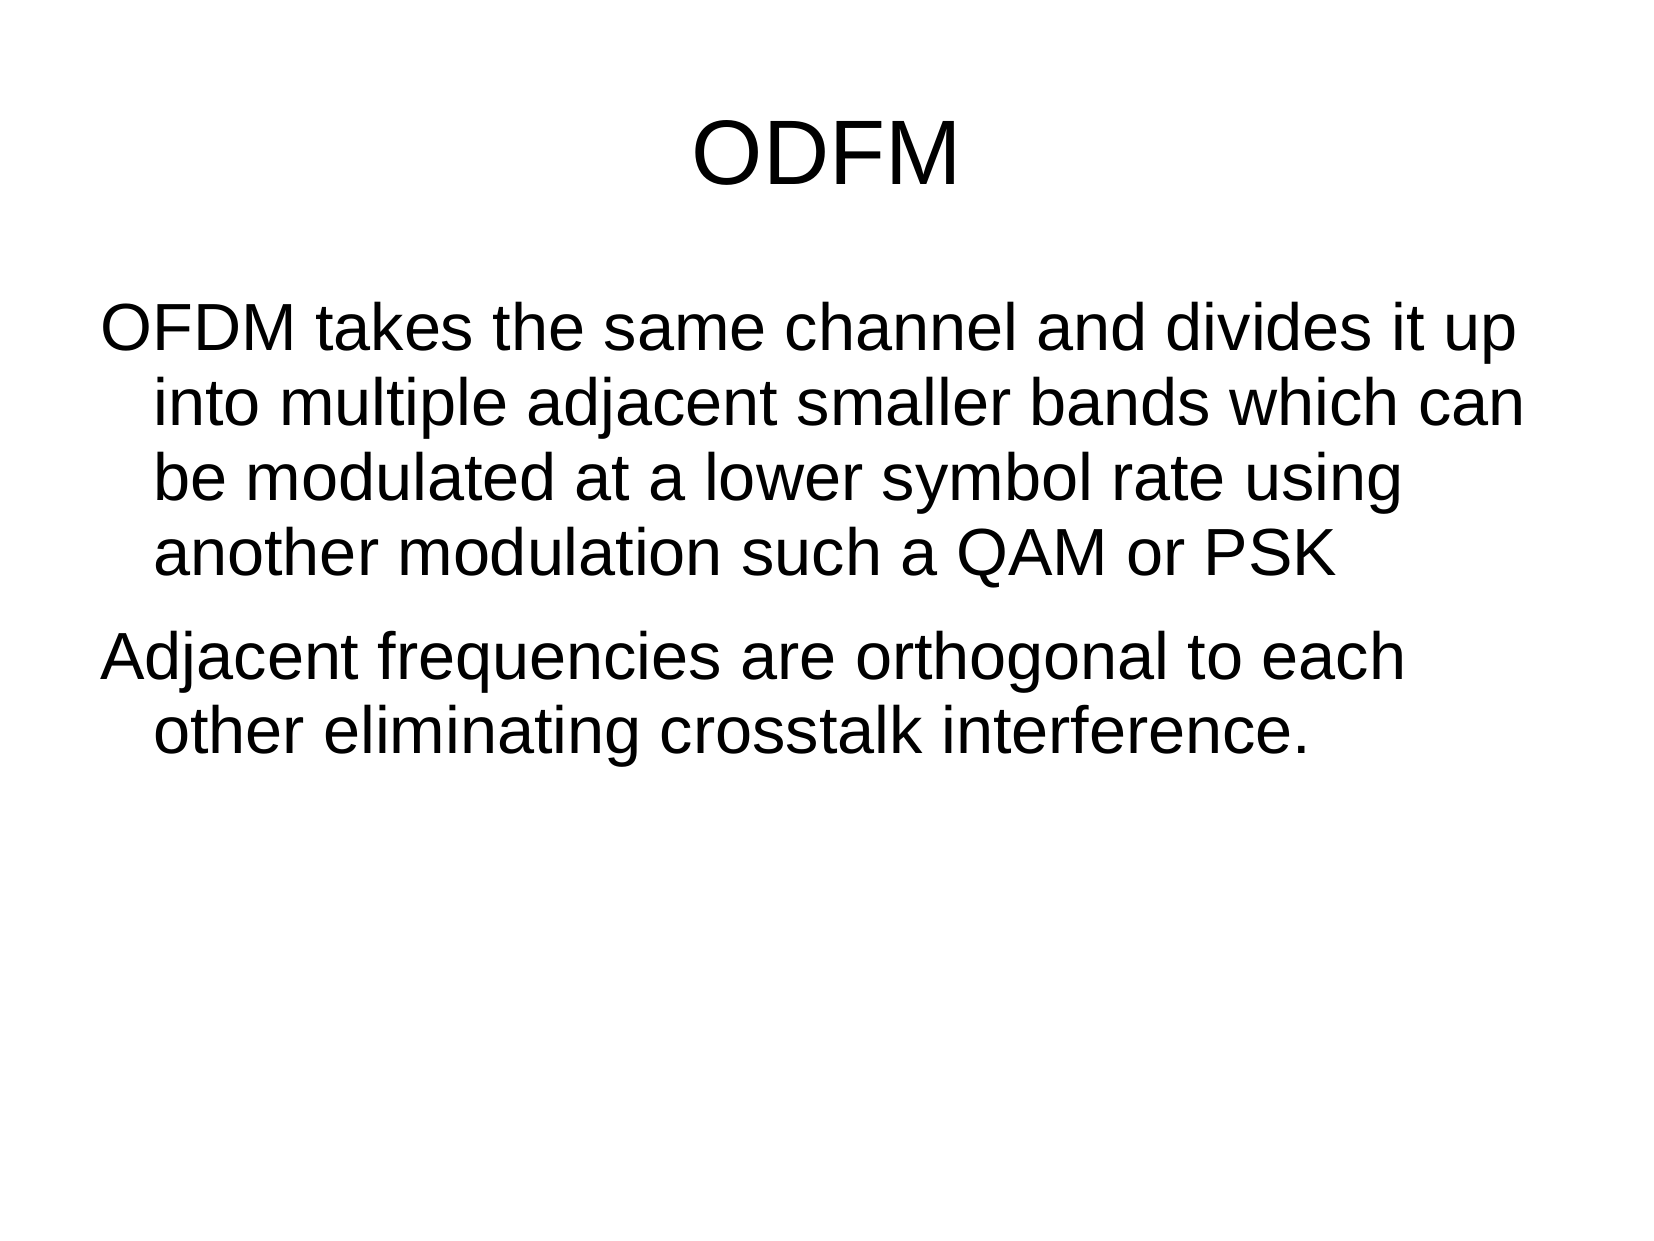

# ODFM
OFDM takes the same channel and divides it up into multiple adjacent smaller bands which can be modulated at a lower symbol rate using another modulation such a QAM or PSK
Adjacent frequencies are orthogonal to each other eliminating crosstalk interference.